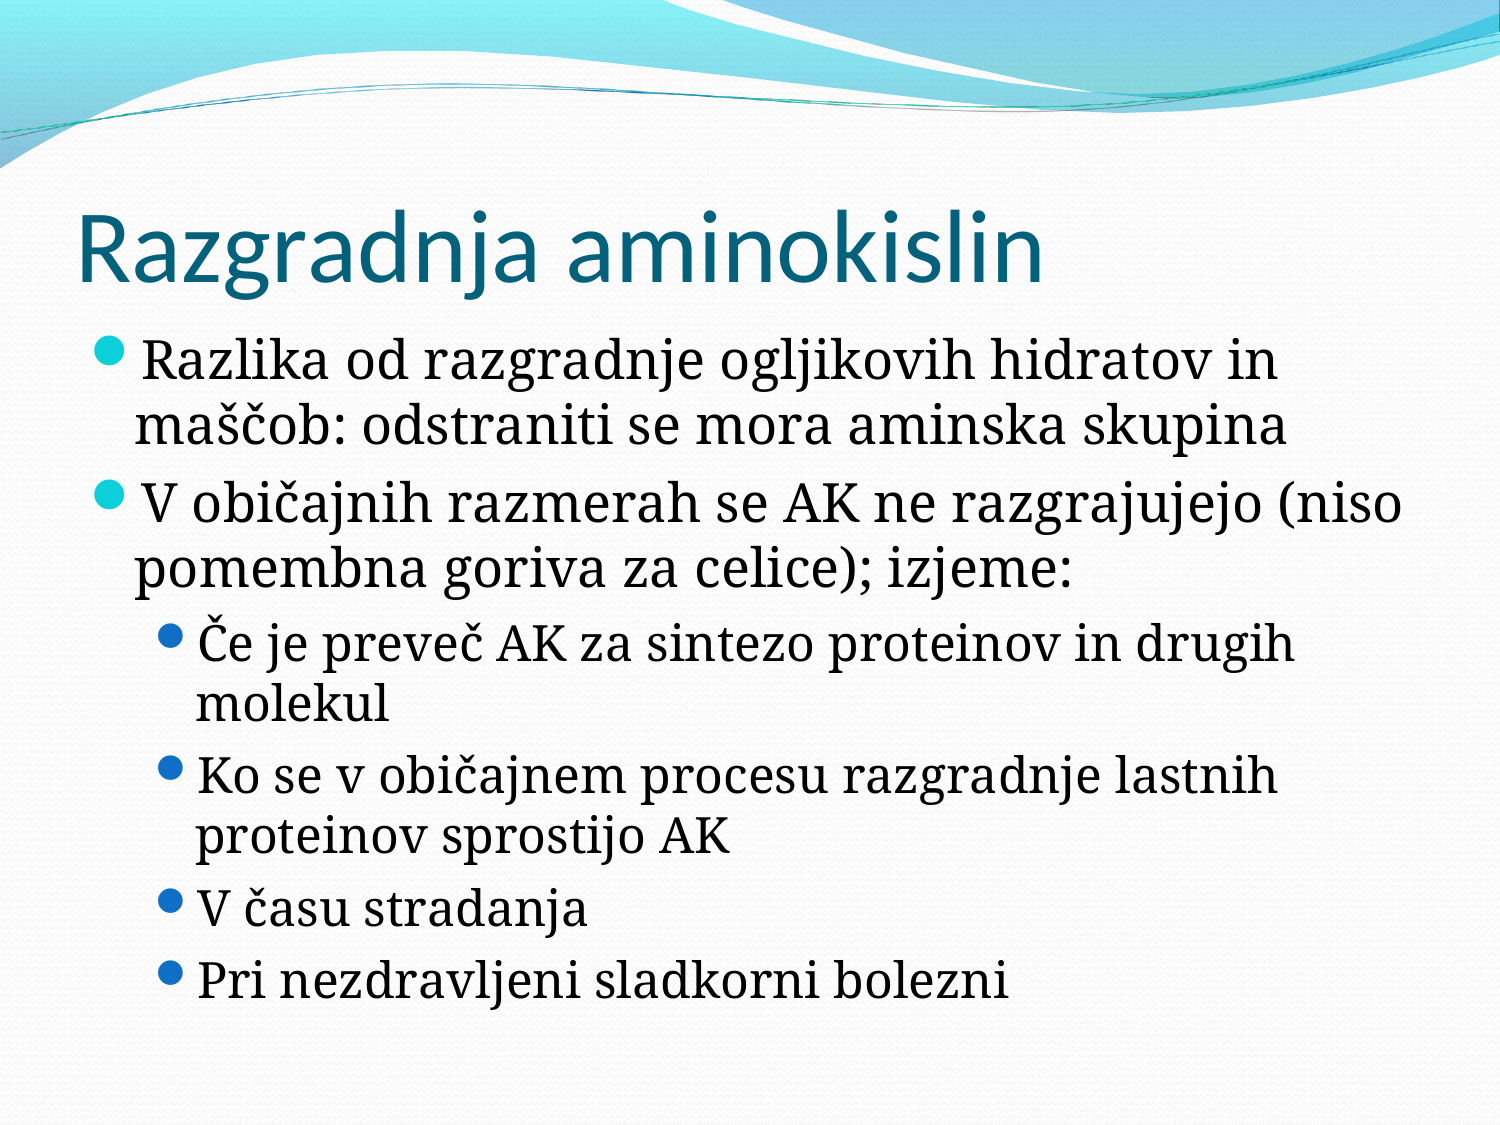

# Razgradnja aminokislin
Razlika od razgradnje ogljikovih hidratov in maščob: odstraniti se mora aminska skupina
V običajnih razmerah se AK ne razgrajujejo (niso pomembna goriva za celice); izjeme:
Če je preveč AK za sintezo proteinov in drugih molekul
Ko se v običajnem procesu razgradnje lastnih proteinov sprostijo AK
V času stradanja
Pri nezdravljeni sladkorni bolezni